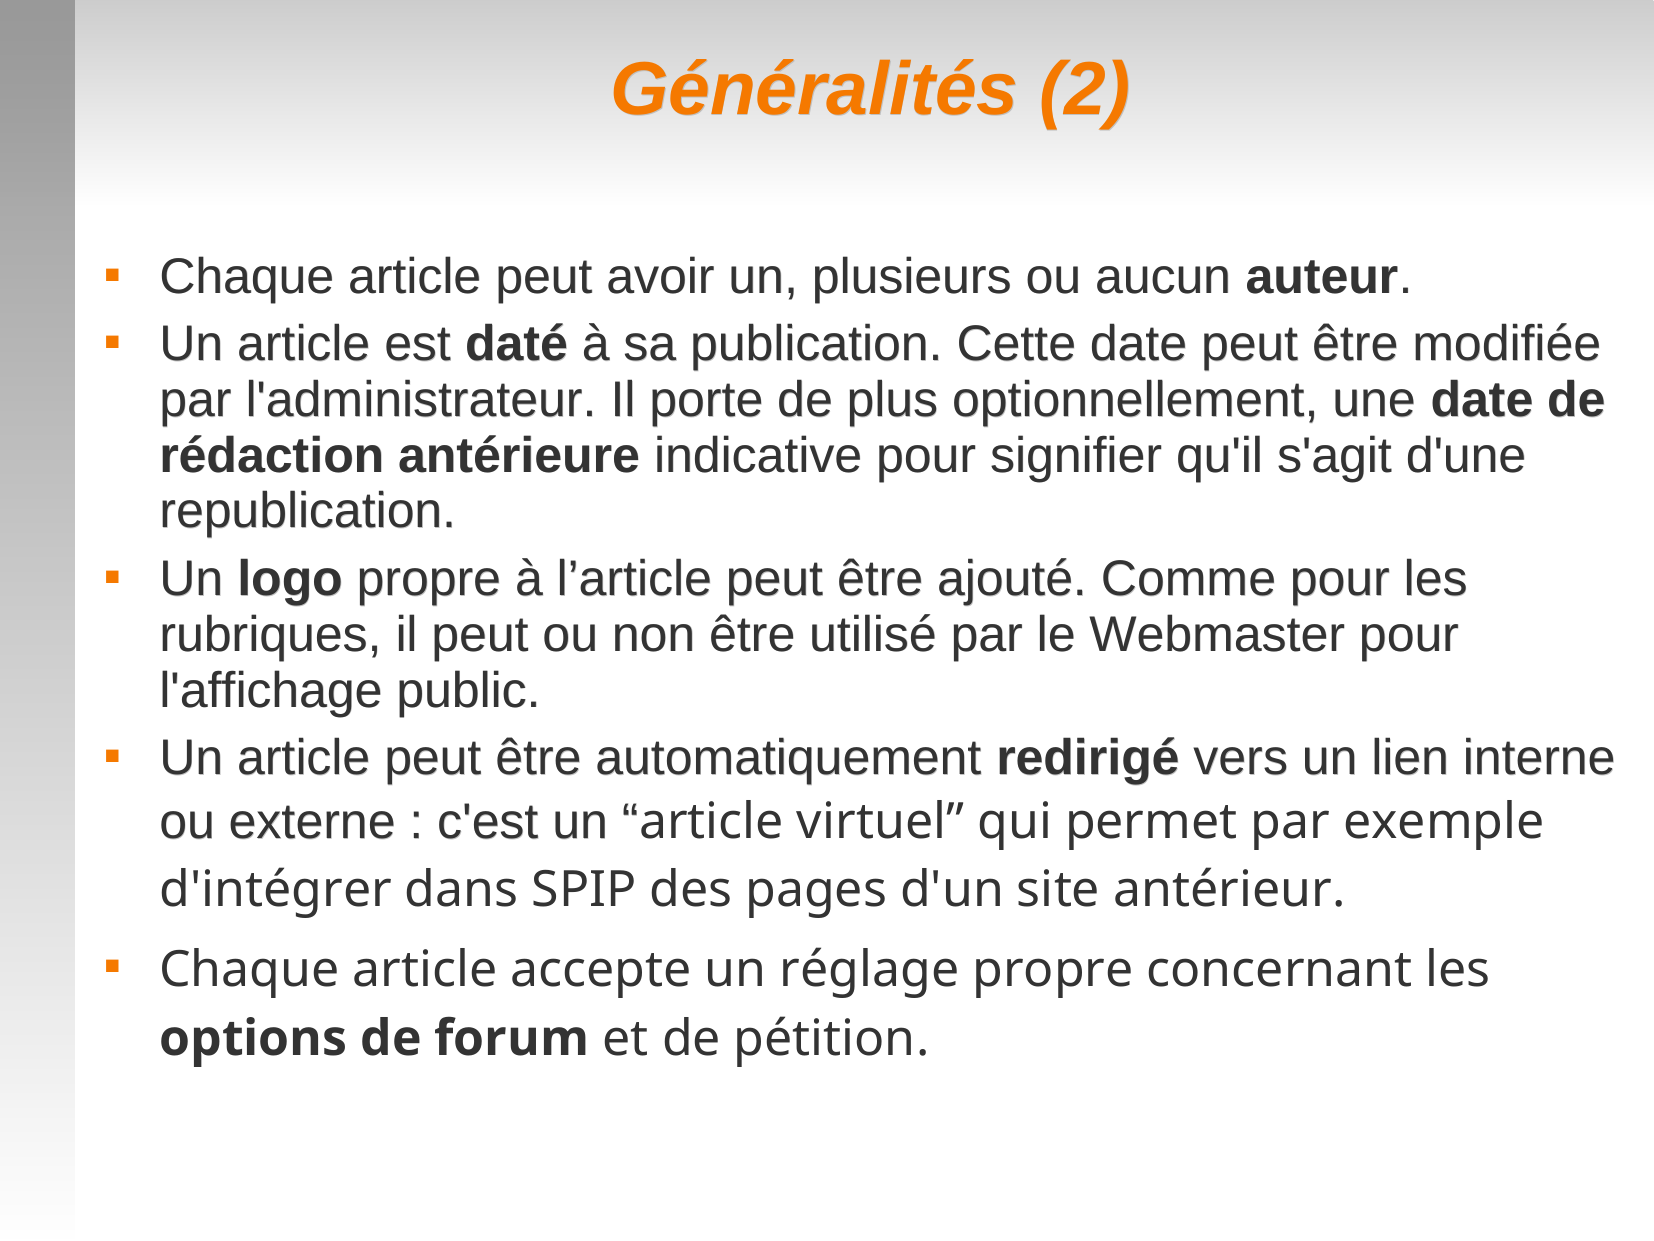

# Généralités (2)
Chaque article peut avoir un, plusieurs ou aucun auteur.
Un article est daté à sa publication. Cette date peut être modifiée par l'administrateur. Il porte de plus optionnellement, une date de rédaction antérieure indicative pour signifier qu'il s'agit d'une republication.
Un logo propre à l’article peut être ajouté. Comme pour les rubriques, il peut ou non être utilisé par le Webmaster pour l'affichage public.
Un article peut être automatiquement redirigé vers un lien interne ou externe : c'est un “article virtuel” qui permet par exemple d'intégrer dans SPIP des pages d'un site antérieur.
Chaque article accepte un réglage propre concernant les options de forum et de pétition.